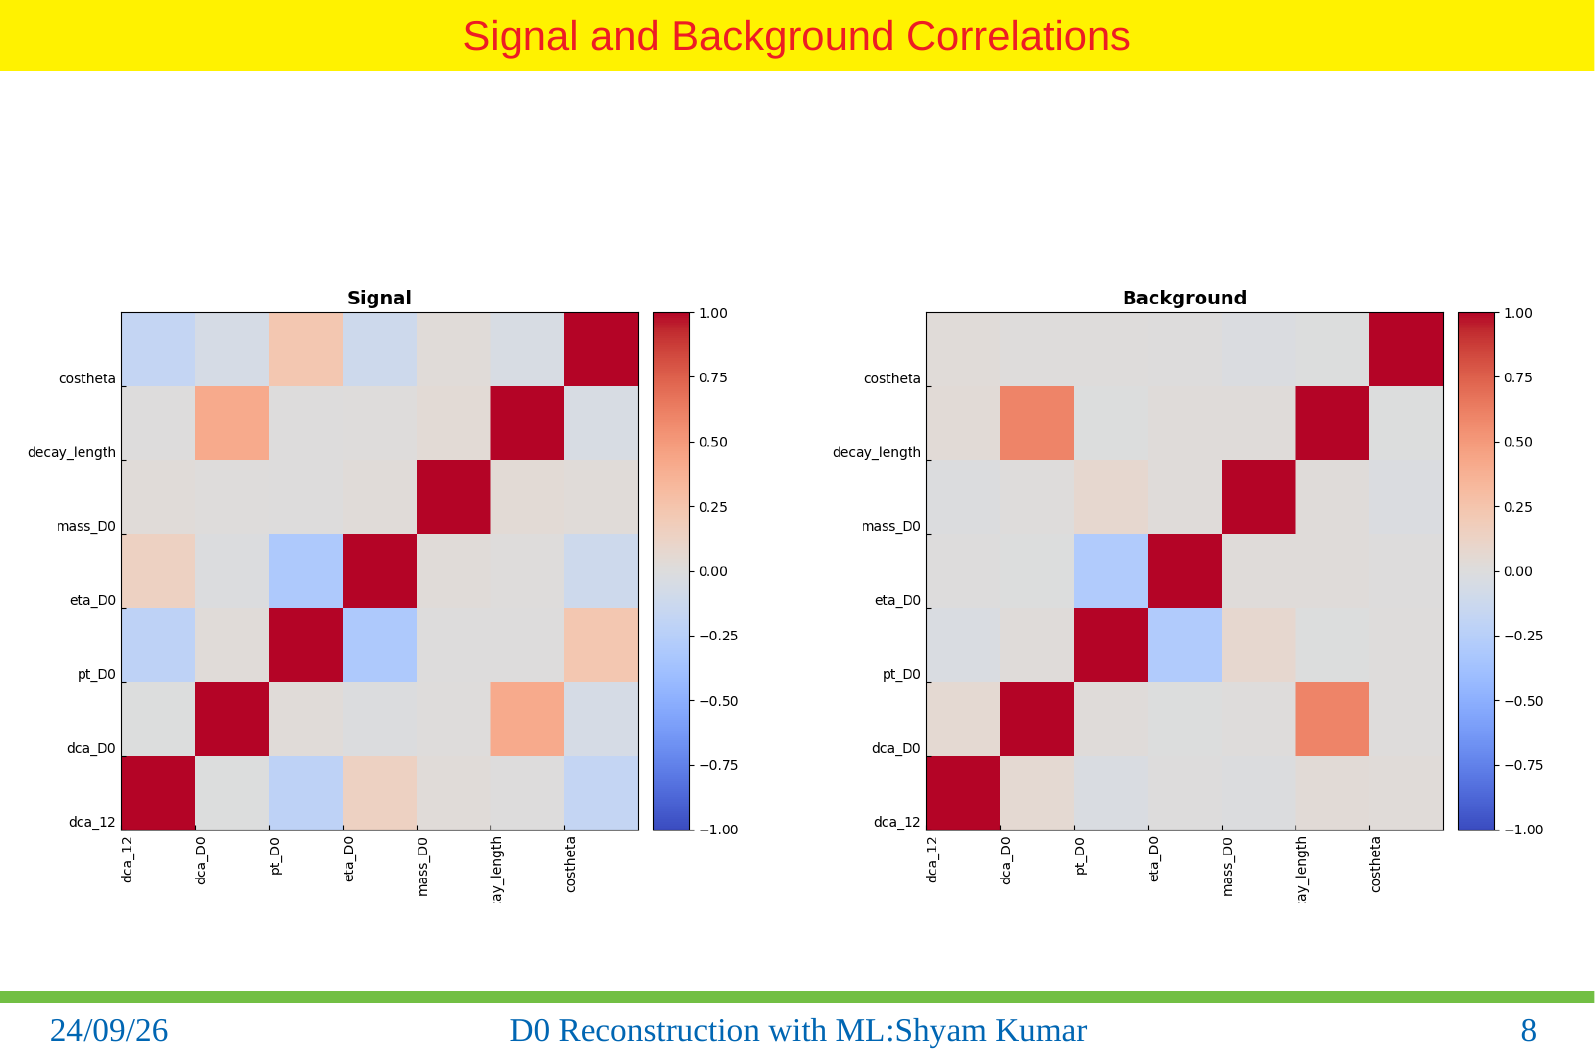

# Signal and Background Correlations
D0 Reconstruction with ML:Shyam Kumar
8